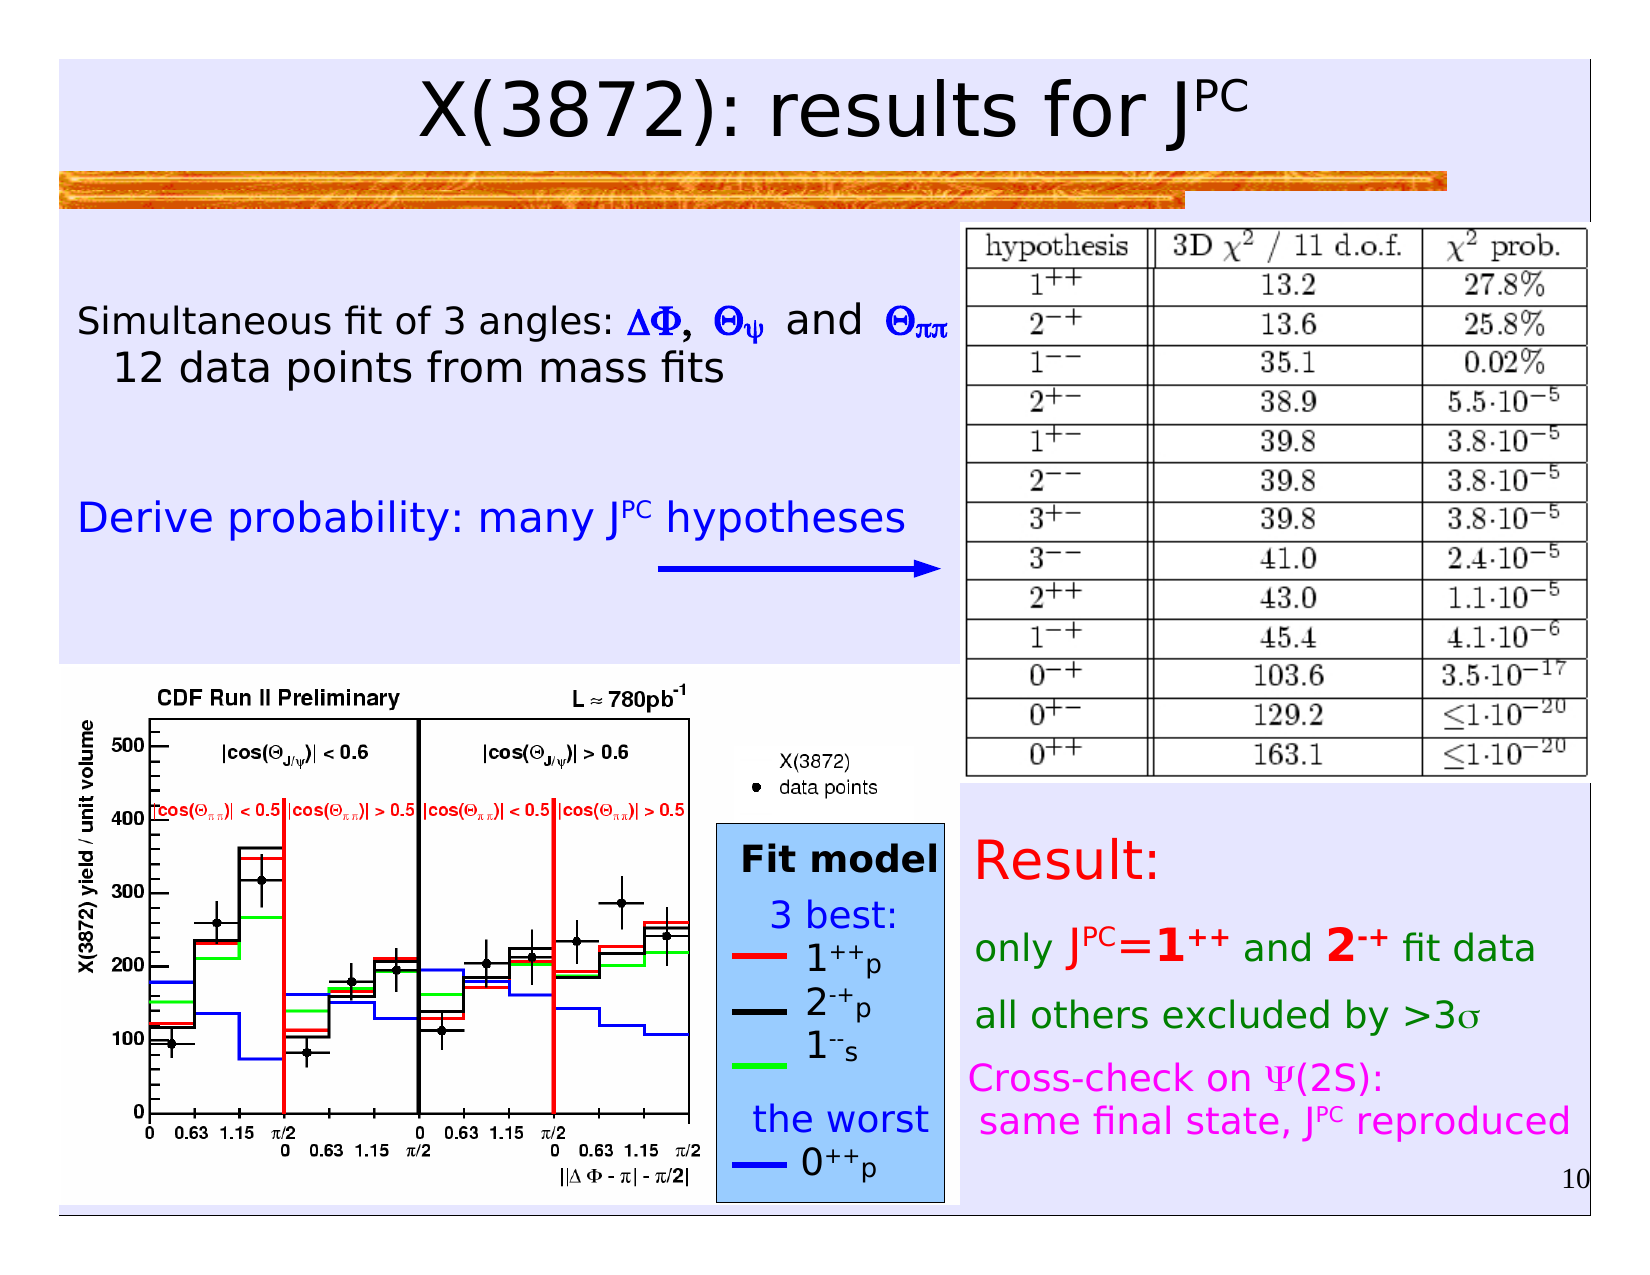

X(3872): results for JPC
Simultaneous fit of 3 angles: ,  and 
12 data points from mass fits
Derive probability: many JPC hypotheses
 Result:
only JPC=1++ and 2-+ fit data
all others excluded by >3
Fit model
3 best:
 1++p
 2-+p
 1--s
 Cross-check on (2S):
same final state, JPC reproduced
the worst
 0++p
10